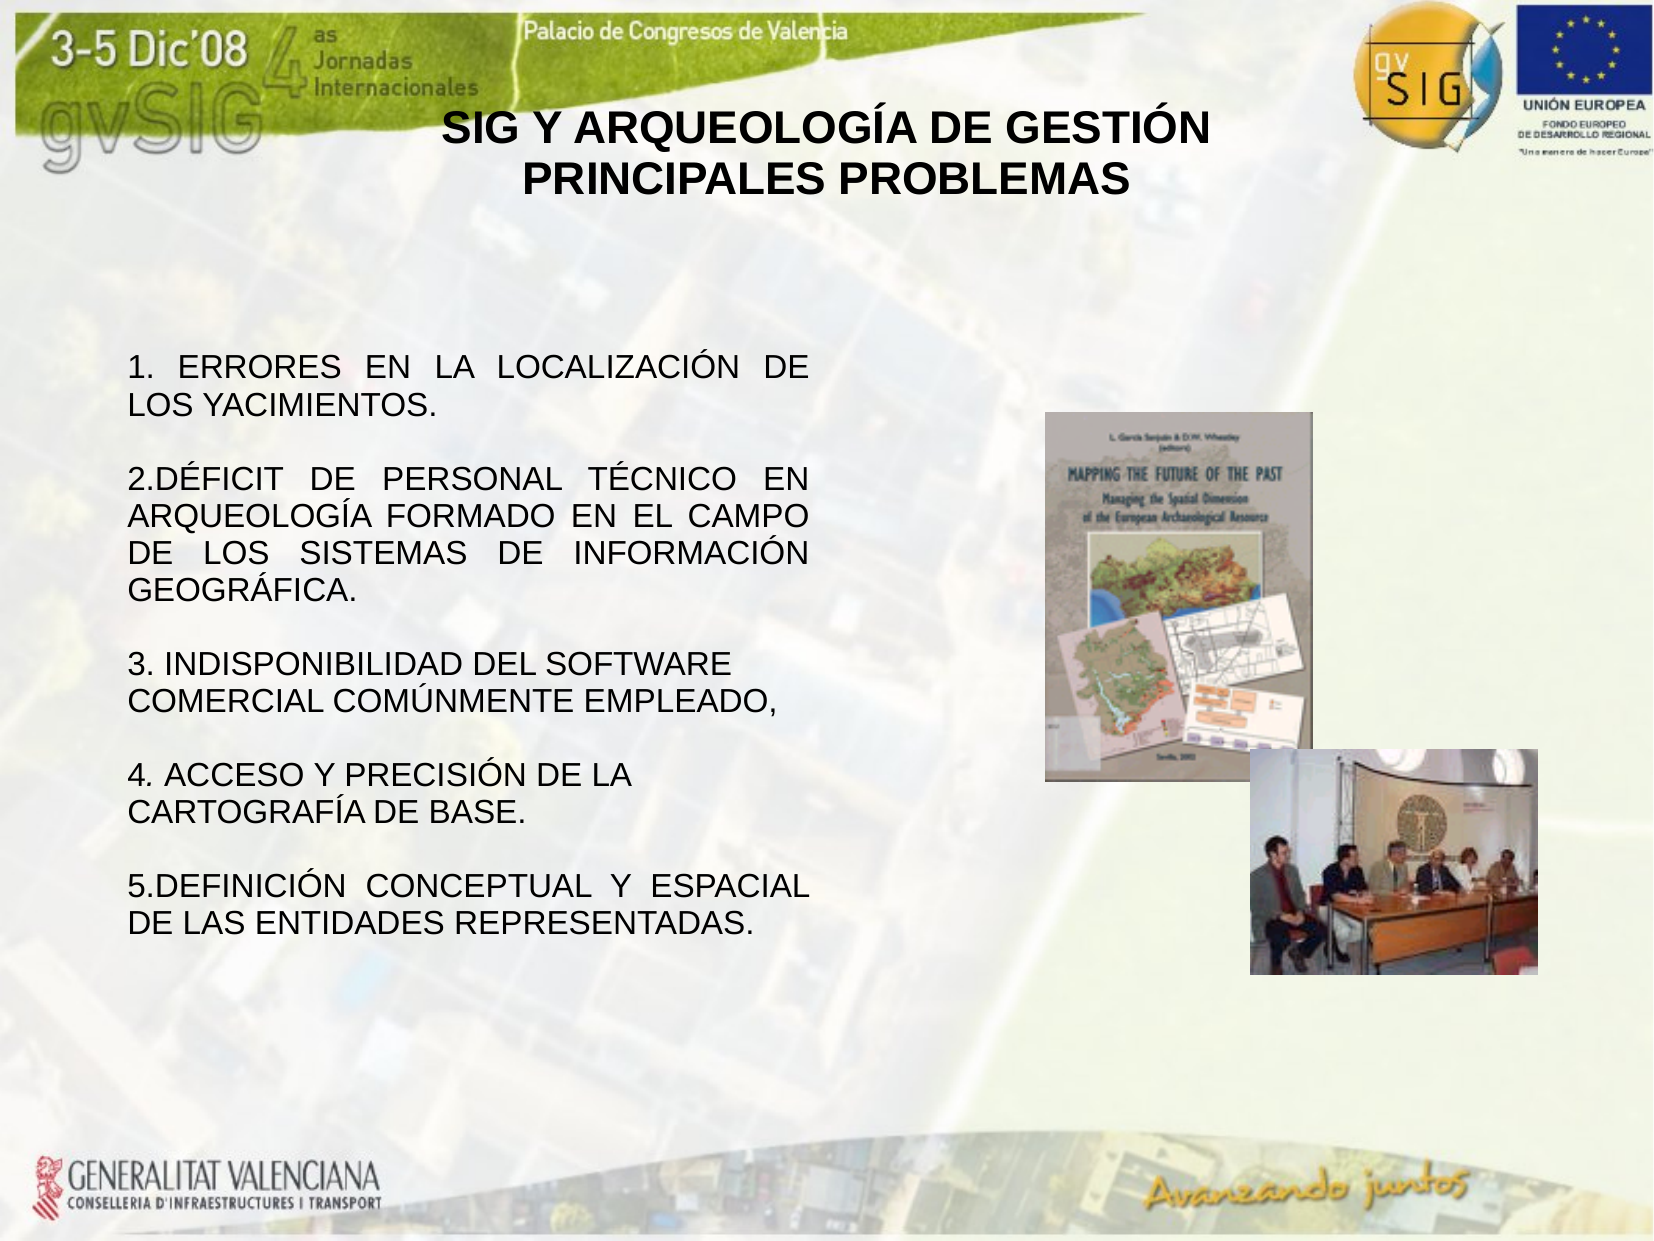

# SIG Y ARQUEOLOGÍA DE GESTIÓN PRINCIPALES PROBLEMAS
1. ERRORES EN LA LOCALIZACIÓN DE LOS YACIMIENTOS.
2.DÉFICIT DE PERSONAL TÉCNICO EN ARQUEOLOGÍA FORMADO EN EL CAMPO DE LOS SISTEMAS DE INFORMACIÓN GEOGRÁFICA.
3. INDISPONIBILIDAD DEL SOFTWARE COMERCIAL COMÚNMENTE EMPLEADO,
4. ACCESO Y PRECISIÓN DE LA CARTOGRAFÍA DE BASE.
5.DEFINICIÓN CONCEPTUAL Y ESPACIAL DE LAS ENTIDADES REPRESENTADAS.